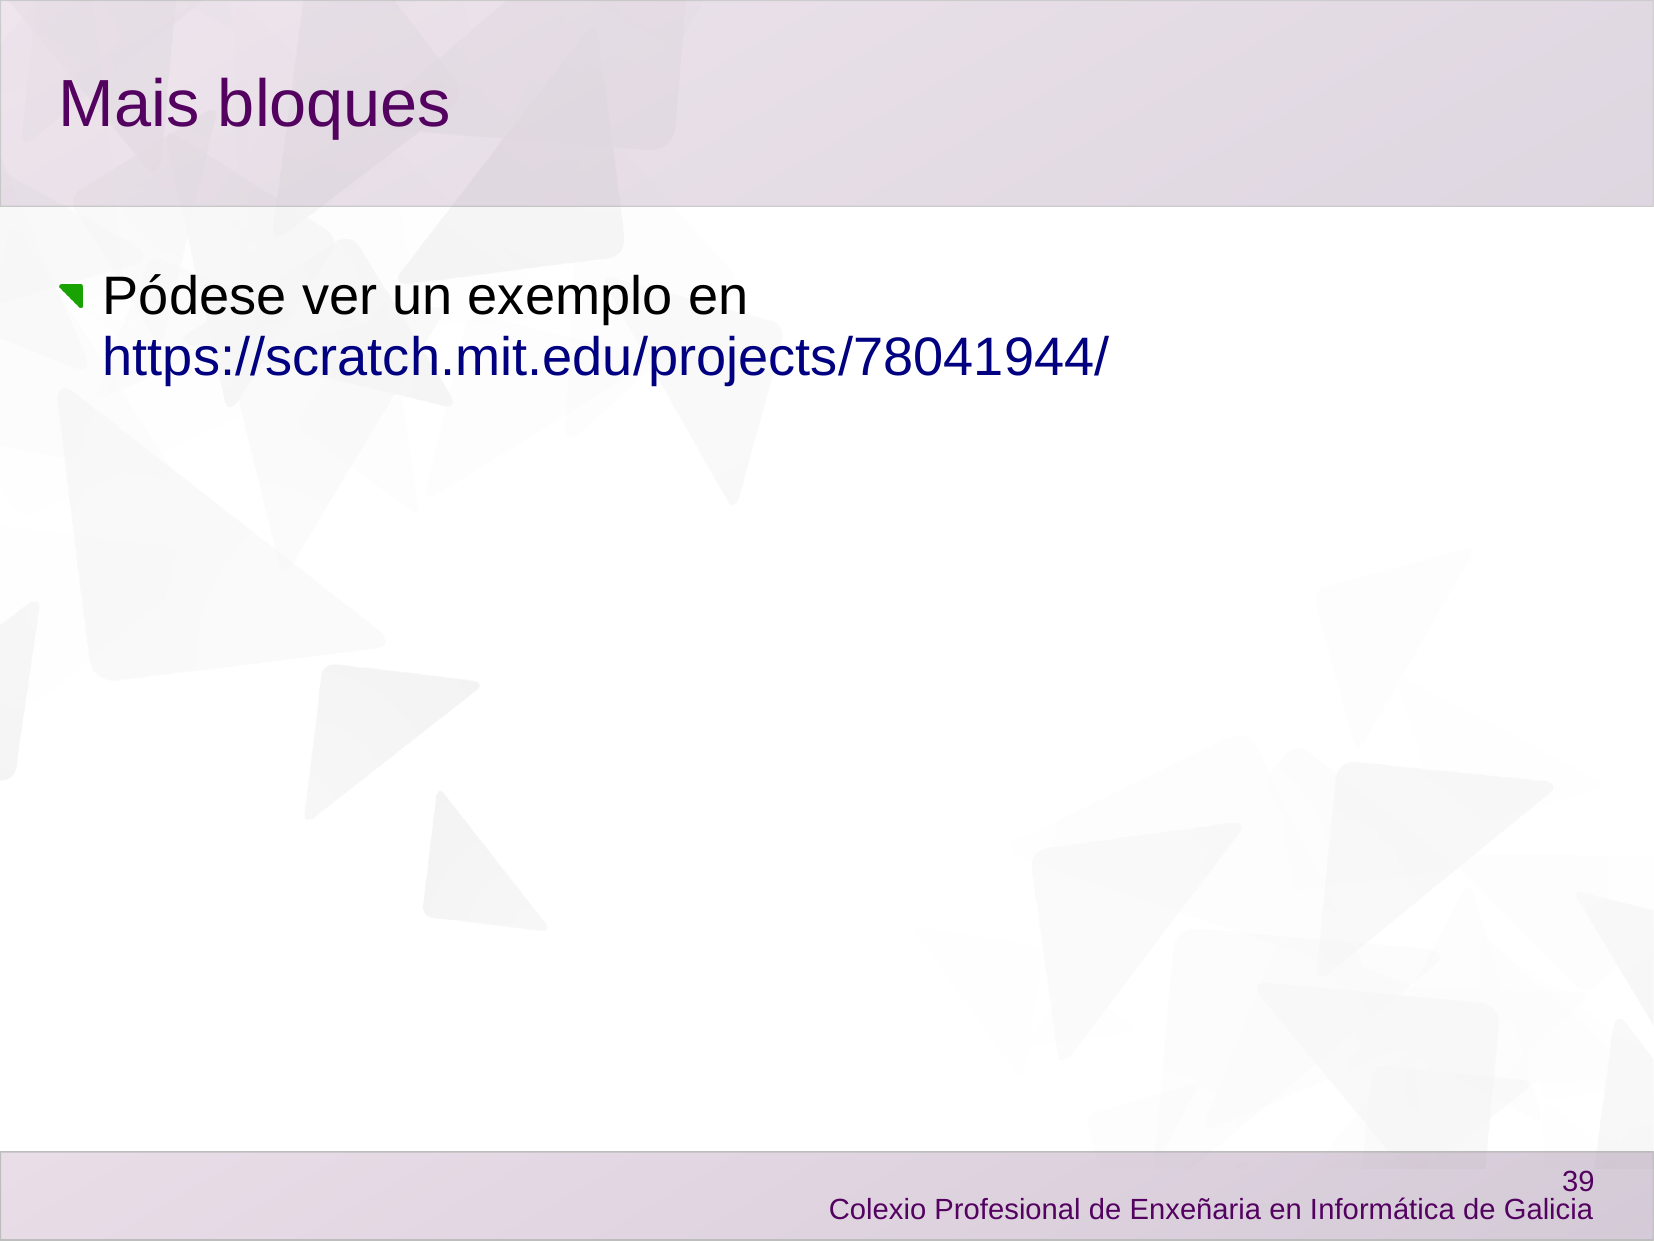

# Mais bloques
Pódese ver un exemplo enhttps://scratch.mit.edu/projects/78041944/
39
Colexio Profesional de Enxeñaria en Informática de Galicia